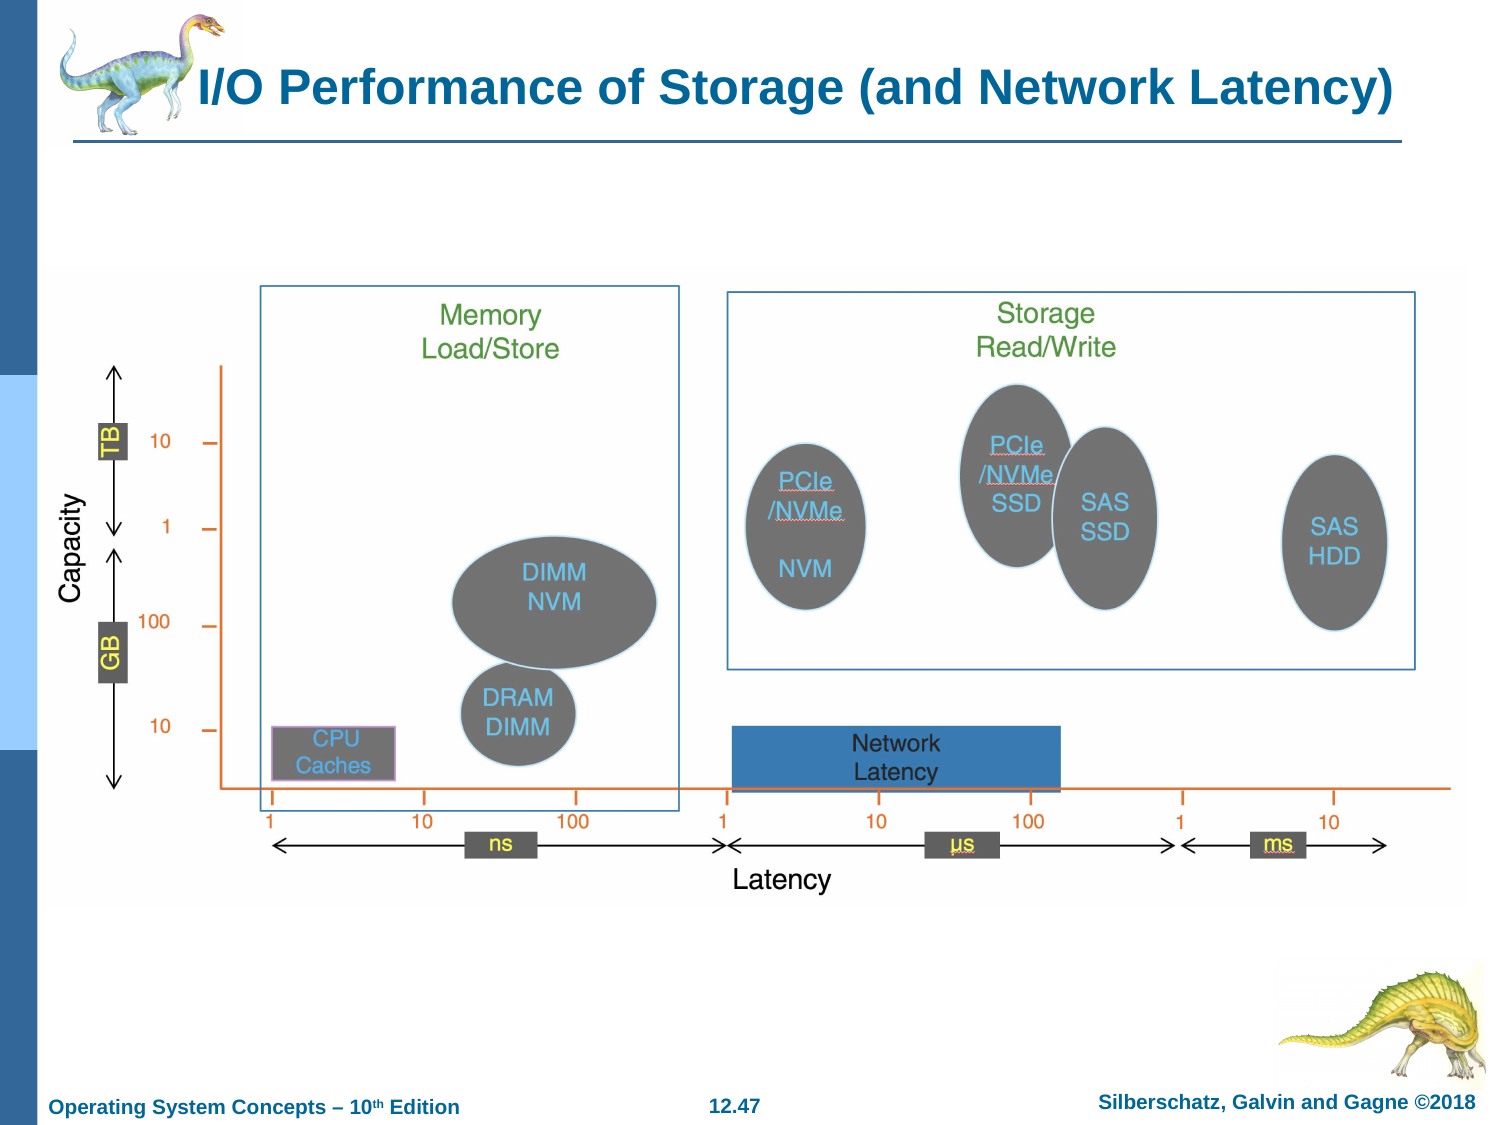

# I/O Performance of Storage (and Network Latency)